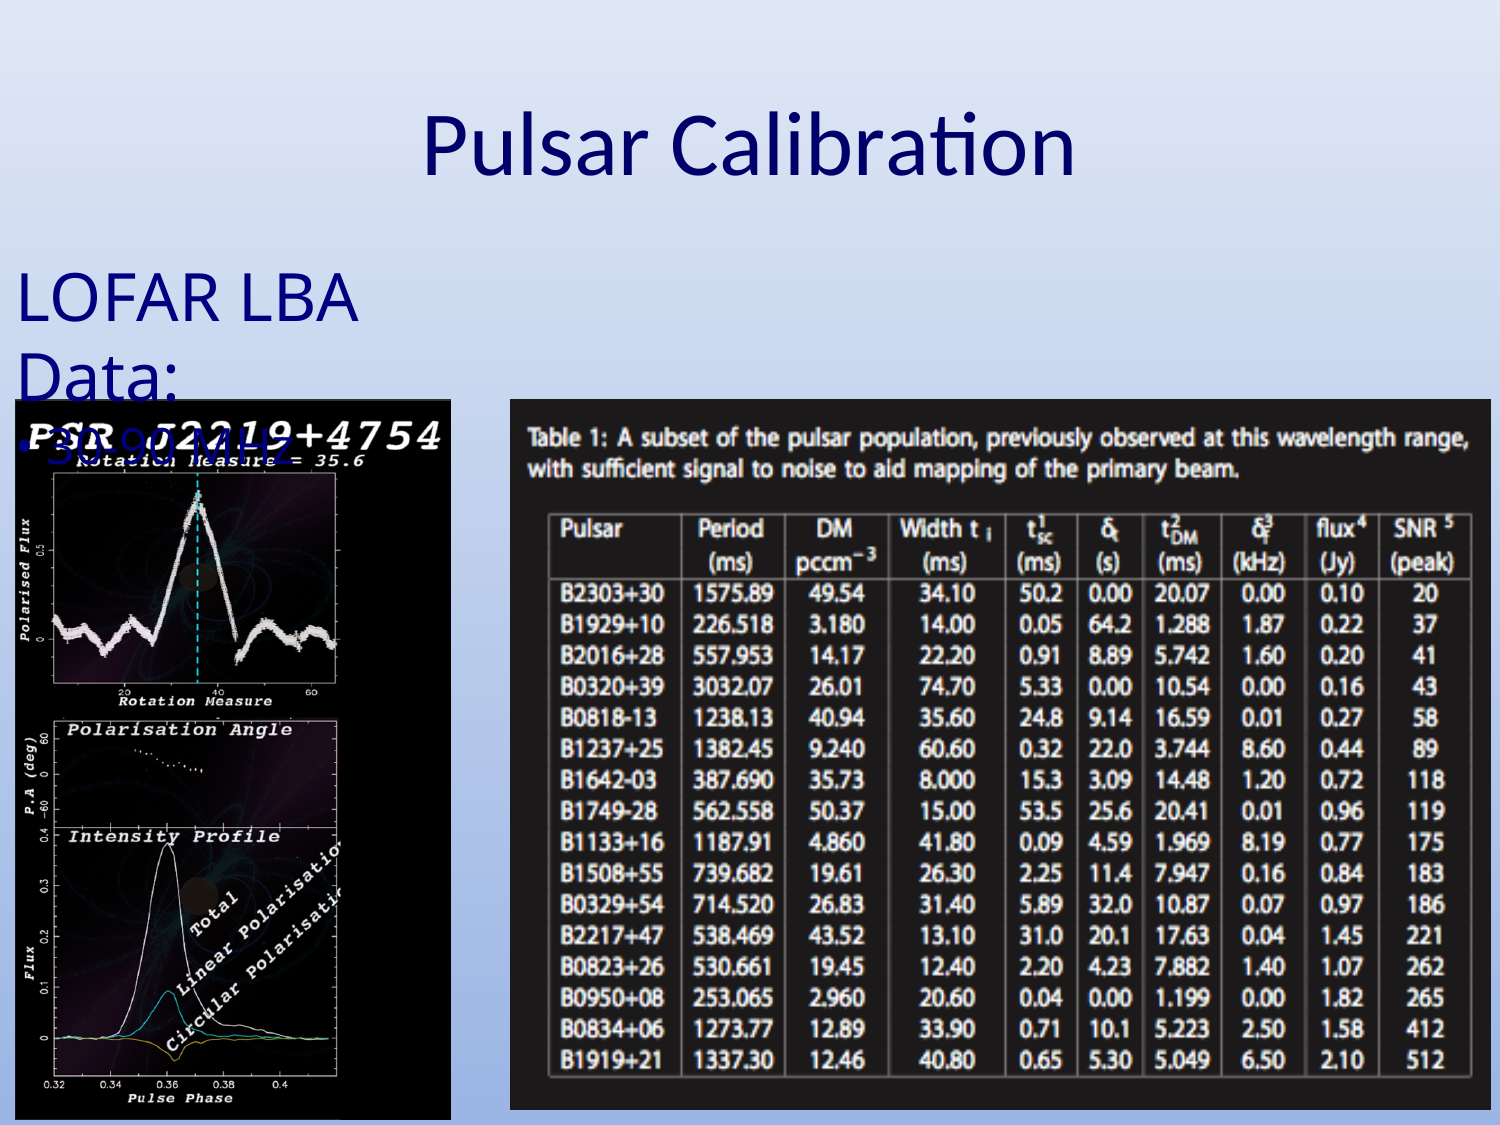

# Pulsar Calibration
LOFAR LBA Data:
• 30-90 MHz